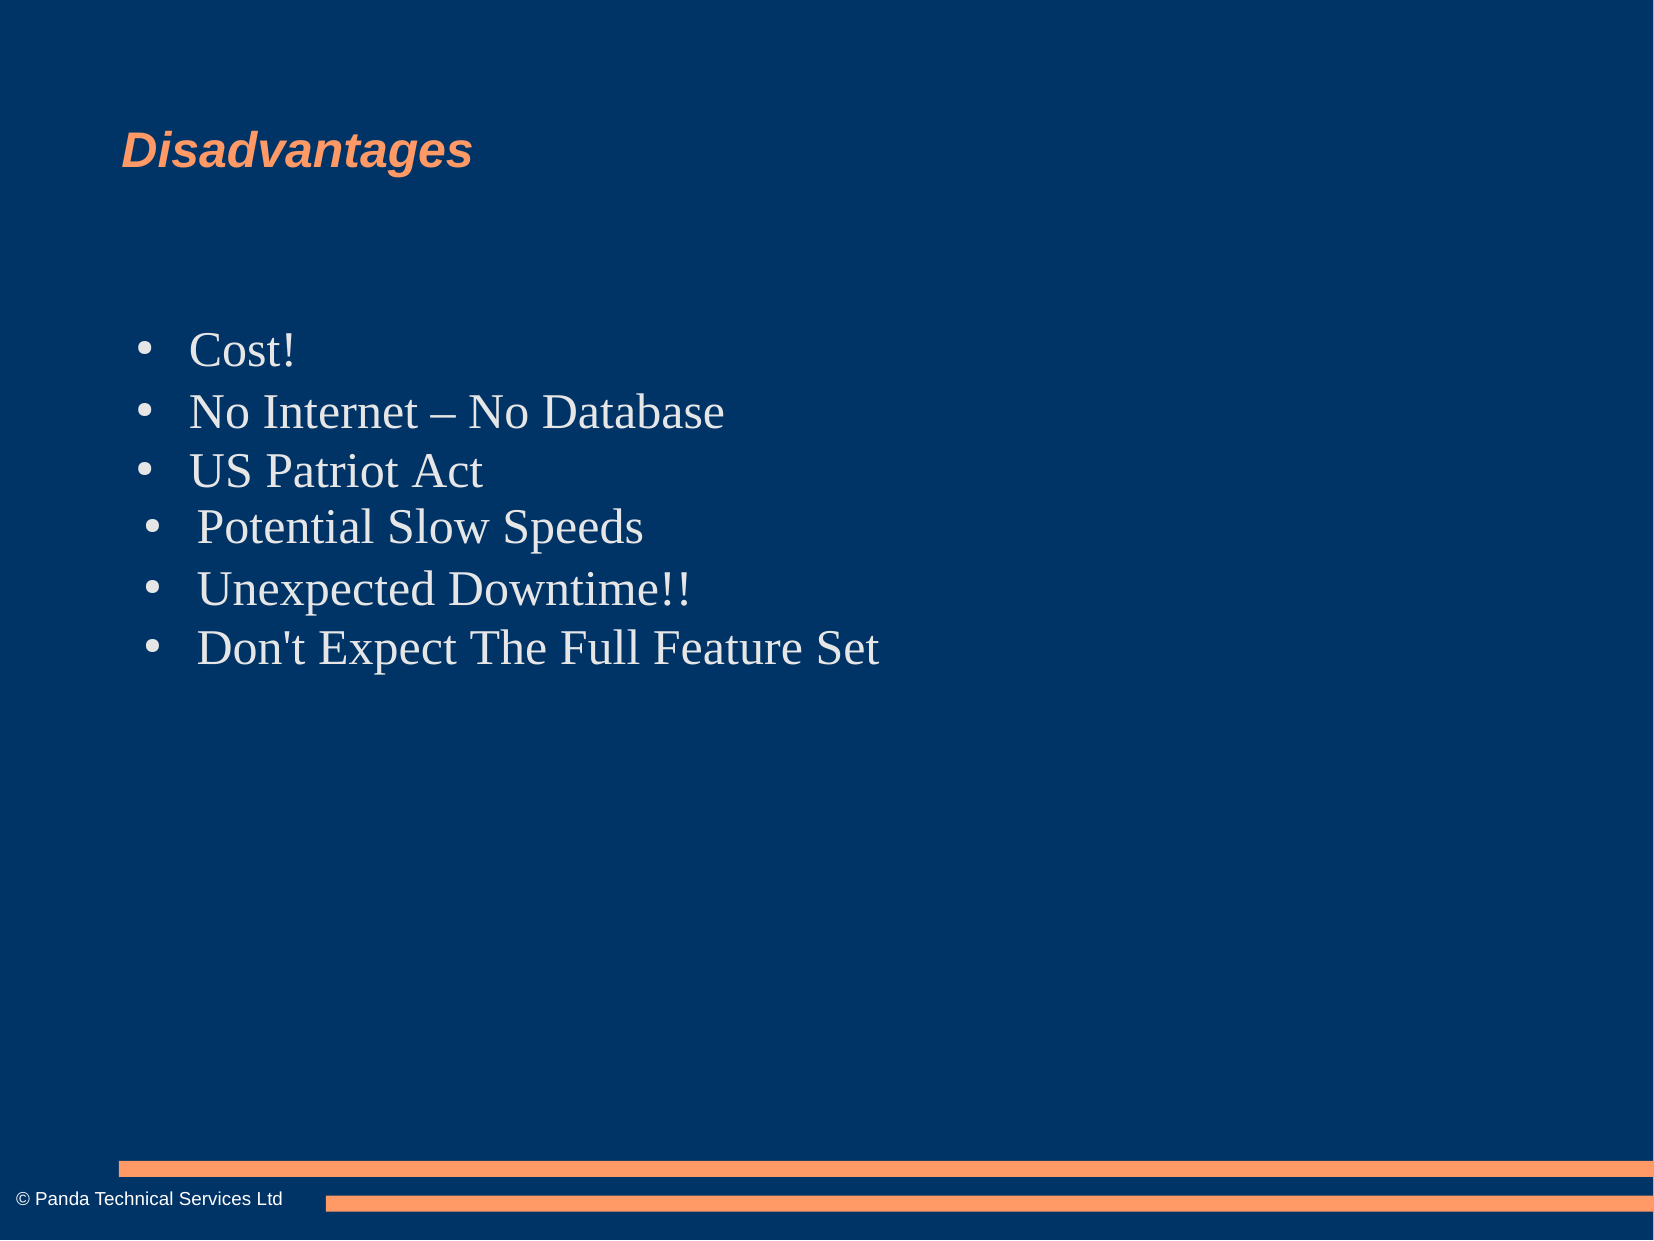

# Disadvantages
Cost!
No Internet – No Database
US Patriot Act
Potential Slow Speeds
Unexpected Downtime!!
Don't Expect The Full Feature Set
© Panda Technical Services Ltd